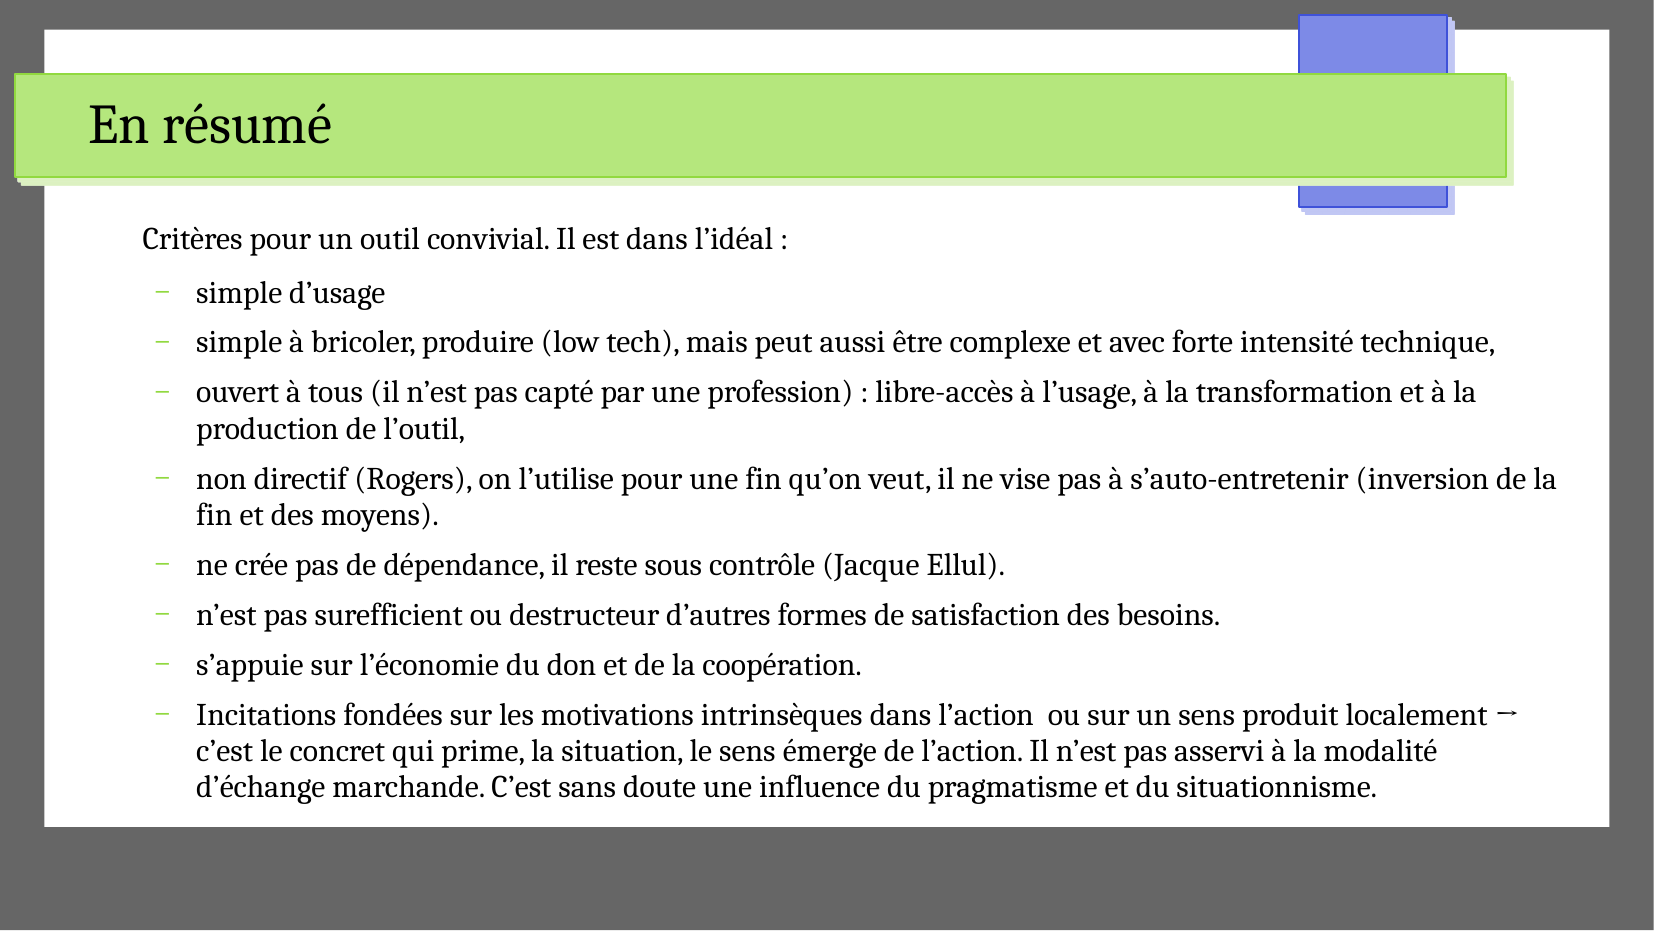

# En résumé
Critères pour un outil convivial. Il est dans l’idéal :
simple d’usage
simple à bricoler, produire (low tech), mais peut aussi être complexe et avec forte intensité technique,
ouvert à tous (il n’est pas capté par une profession) : libre-accès à l’usage, à la transformation et à la production de l’outil,
non directif (Rogers), on l’utilise pour une fin qu’on veut, il ne vise pas à s’auto-entretenir (inversion de la fin et des moyens).
ne crée pas de dépendance, il reste sous contrôle (Jacque Ellul).
n’est pas surefficient ou destructeur d’autres formes de satisfaction des besoins.
s’appuie sur l’économie du don et de la coopération.
Incitations fondées sur les motivations intrinsèques dans l’action ou sur un sens produit localement → c’est le concret qui prime, la situation, le sens émerge de l’action. Il n’est pas asservi à la modalité d’échange marchande. C’est sans doute une influence du pragmatisme et du situationnisme.